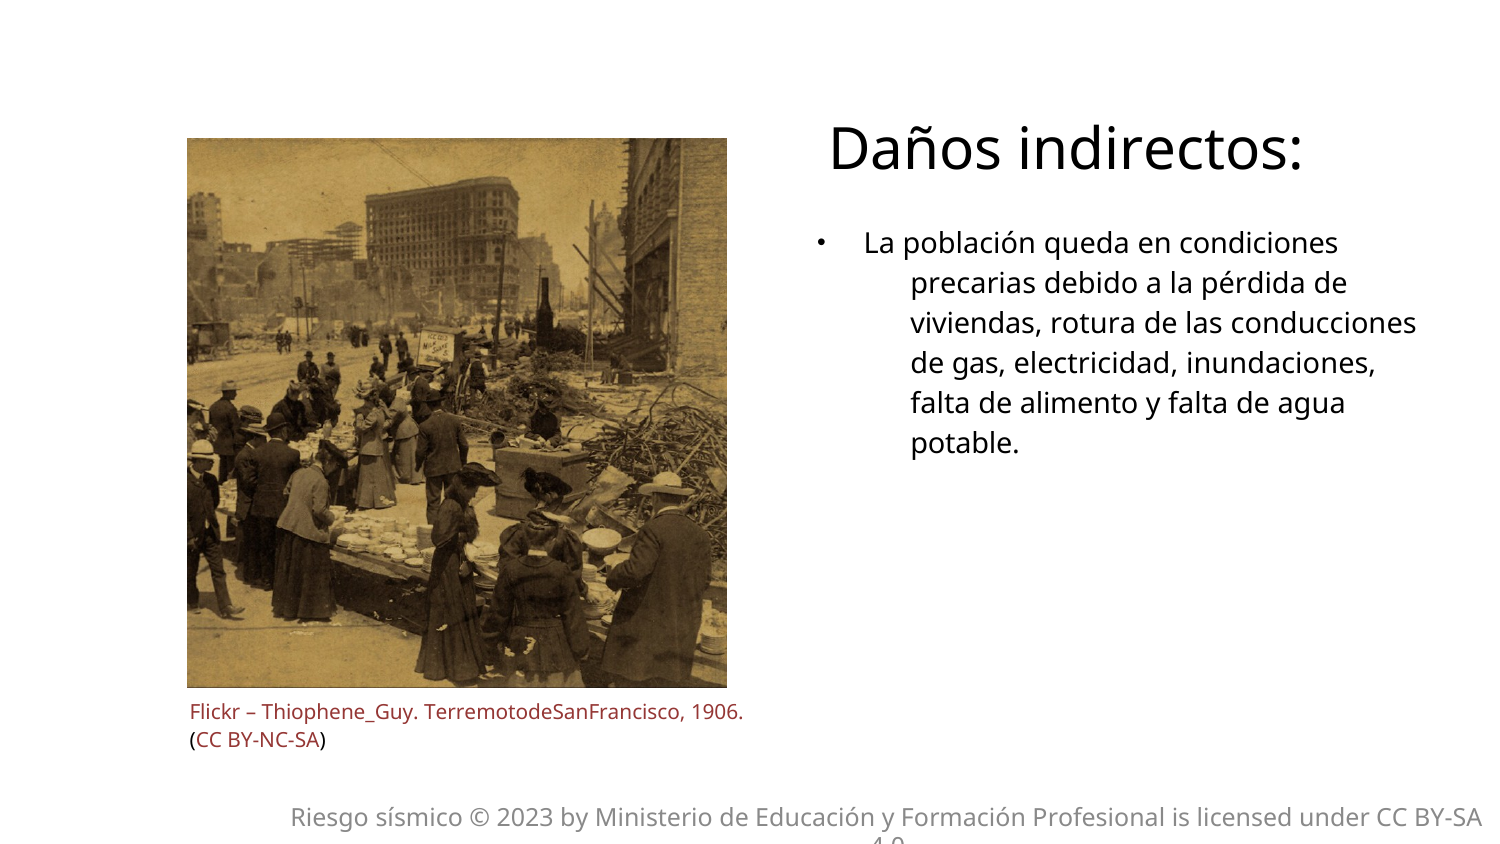

Daños indirectos:
# La población queda en condiciones precarias debido a la pérdida de viviendas, rotura de las conducciones de gas, electricidad, inundaciones, falta de alimento y falta de agua potable.
Flickr – Thiophene_Guy. TerremotodeSanFrancisco, 1906. (CC BY-NC-SA)
Riesgo sísmico © 2023 by Ministerio de Educación y Formación Profesional is licensed under CC BY-SA 4.0